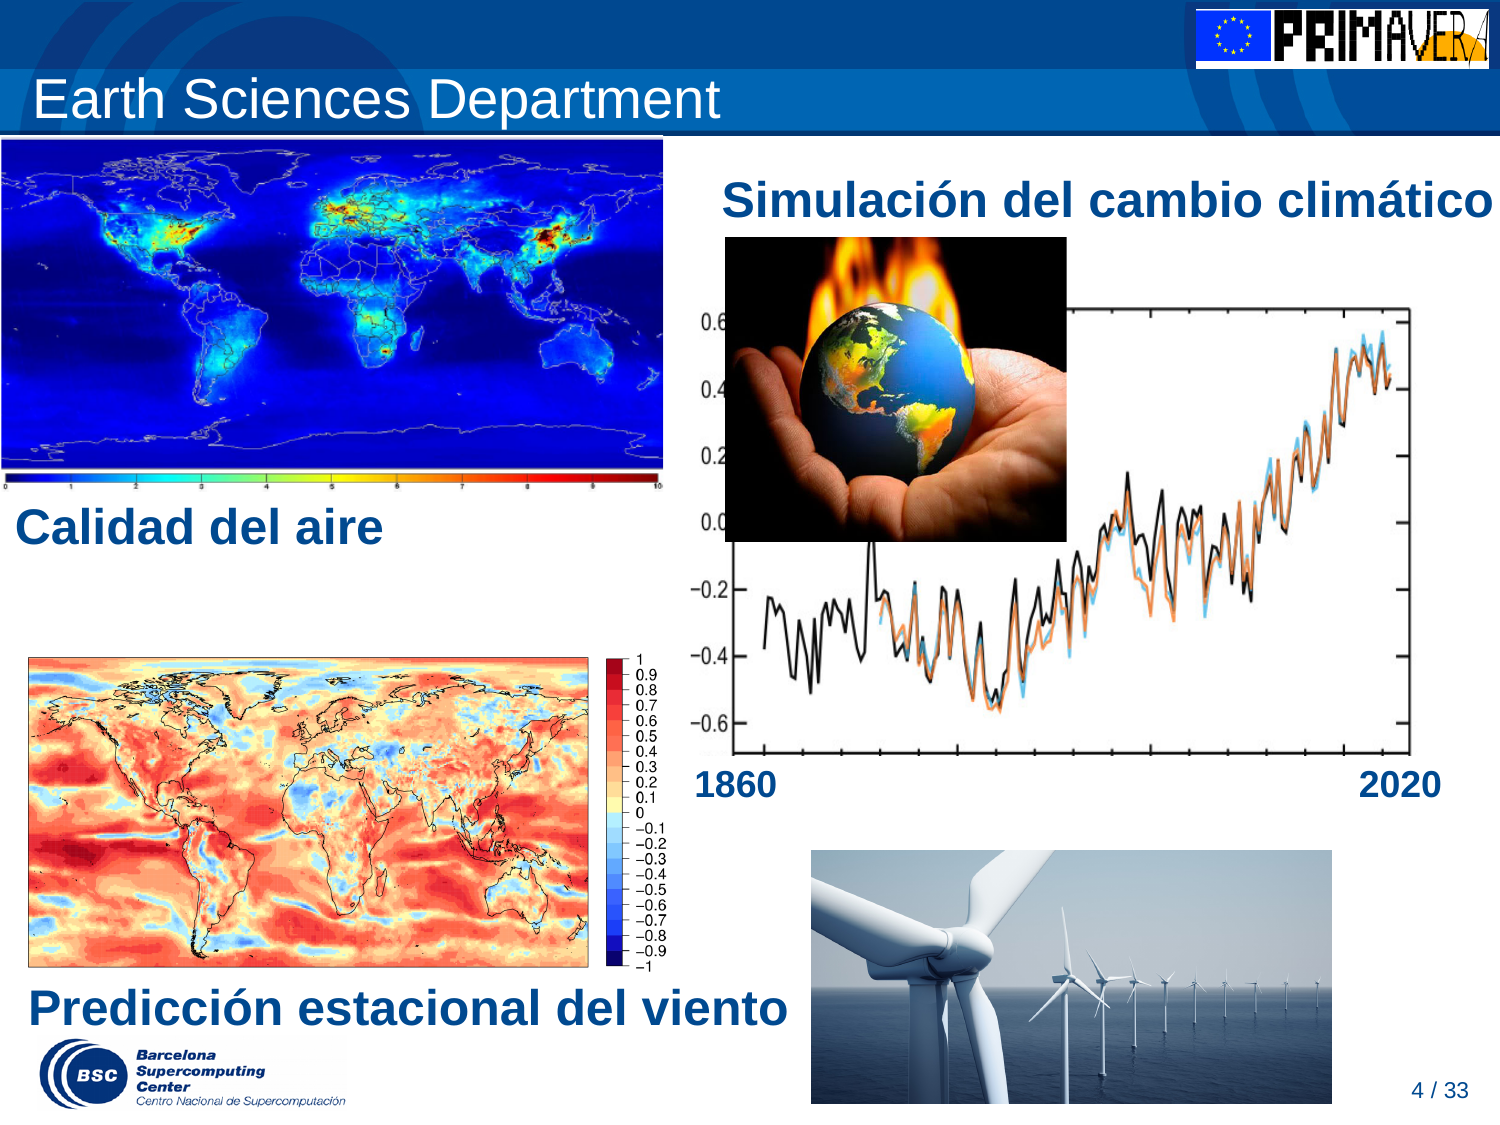

# Earth Sciences Department
Simulación del cambio climático
Calidad del aire
2020
1860
Predicción estacional del viento